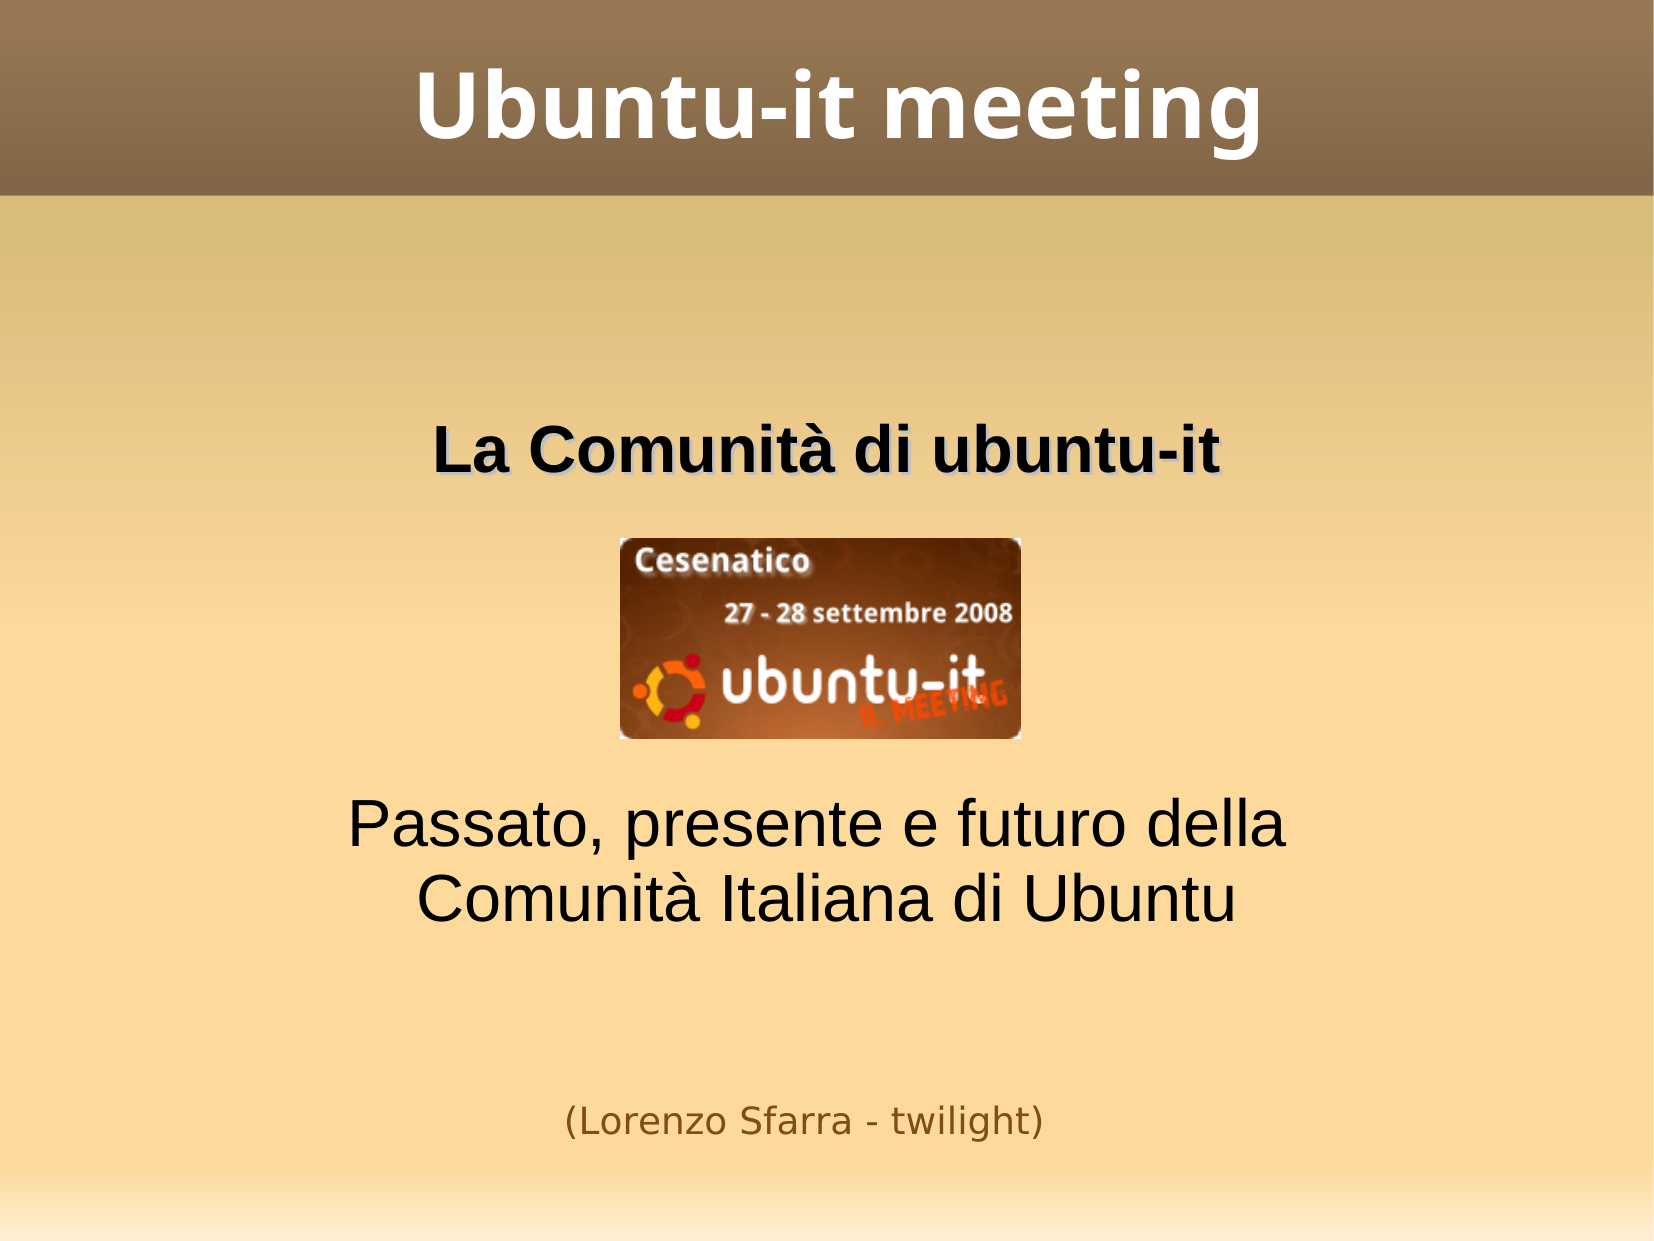

# Ubuntu-it meeting
La Comunità di ubuntu-it
Passato, presente e futuro della
Comunità Italiana di Ubuntu
(Lorenzo Sfarra - twilight)